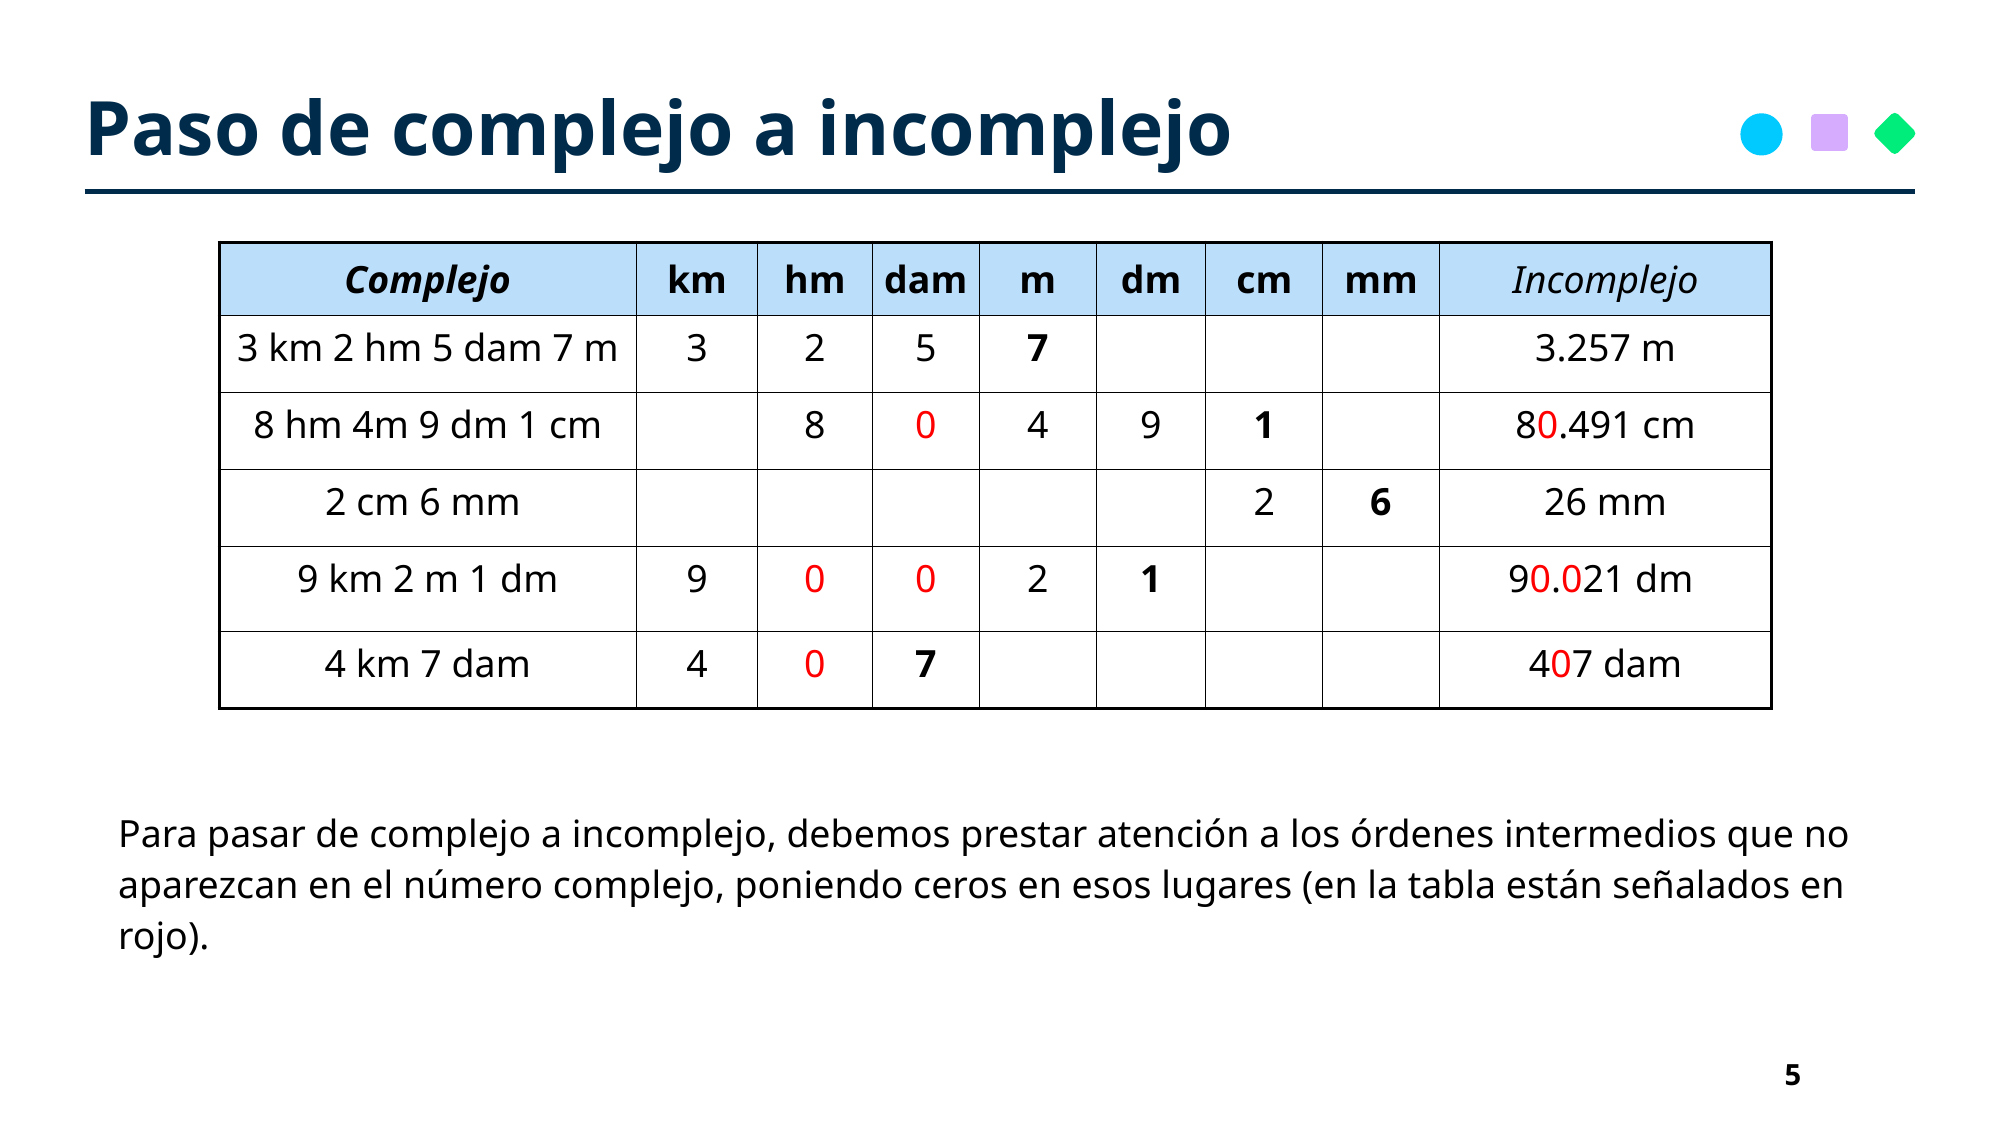

# Paso de complejo a incomplejo
| Complejo | km | hm | dam | m | dm | cm | mm | Incomplejo |
| --- | --- | --- | --- | --- | --- | --- | --- | --- |
| 3 km 2 hm 5 dam 7 m | 3 | 2 | 5 | 7 | | | | 3.257 m |
| 8 hm 4m 9 dm 1 cm | | 8 | 0 | 4 | 9 | 1 | | 80.491 cm |
| 2 cm 6 mm | | | | | | 2 | 6 | 26 mm |
| 9 km 2 m 1 dm | 9 | 0 | 0 | 2 | 1 | | | 90.021 dm |
| 4 km 7 dam | 4 | 0 | 7 | | | | | 407 dam |
Para pasar de complejo a incomplejo, debemos prestar atención a los órdenes intermedios que no aparezcan en el número complejo, poniendo ceros en esos lugares (en la tabla están señalados en rojo).